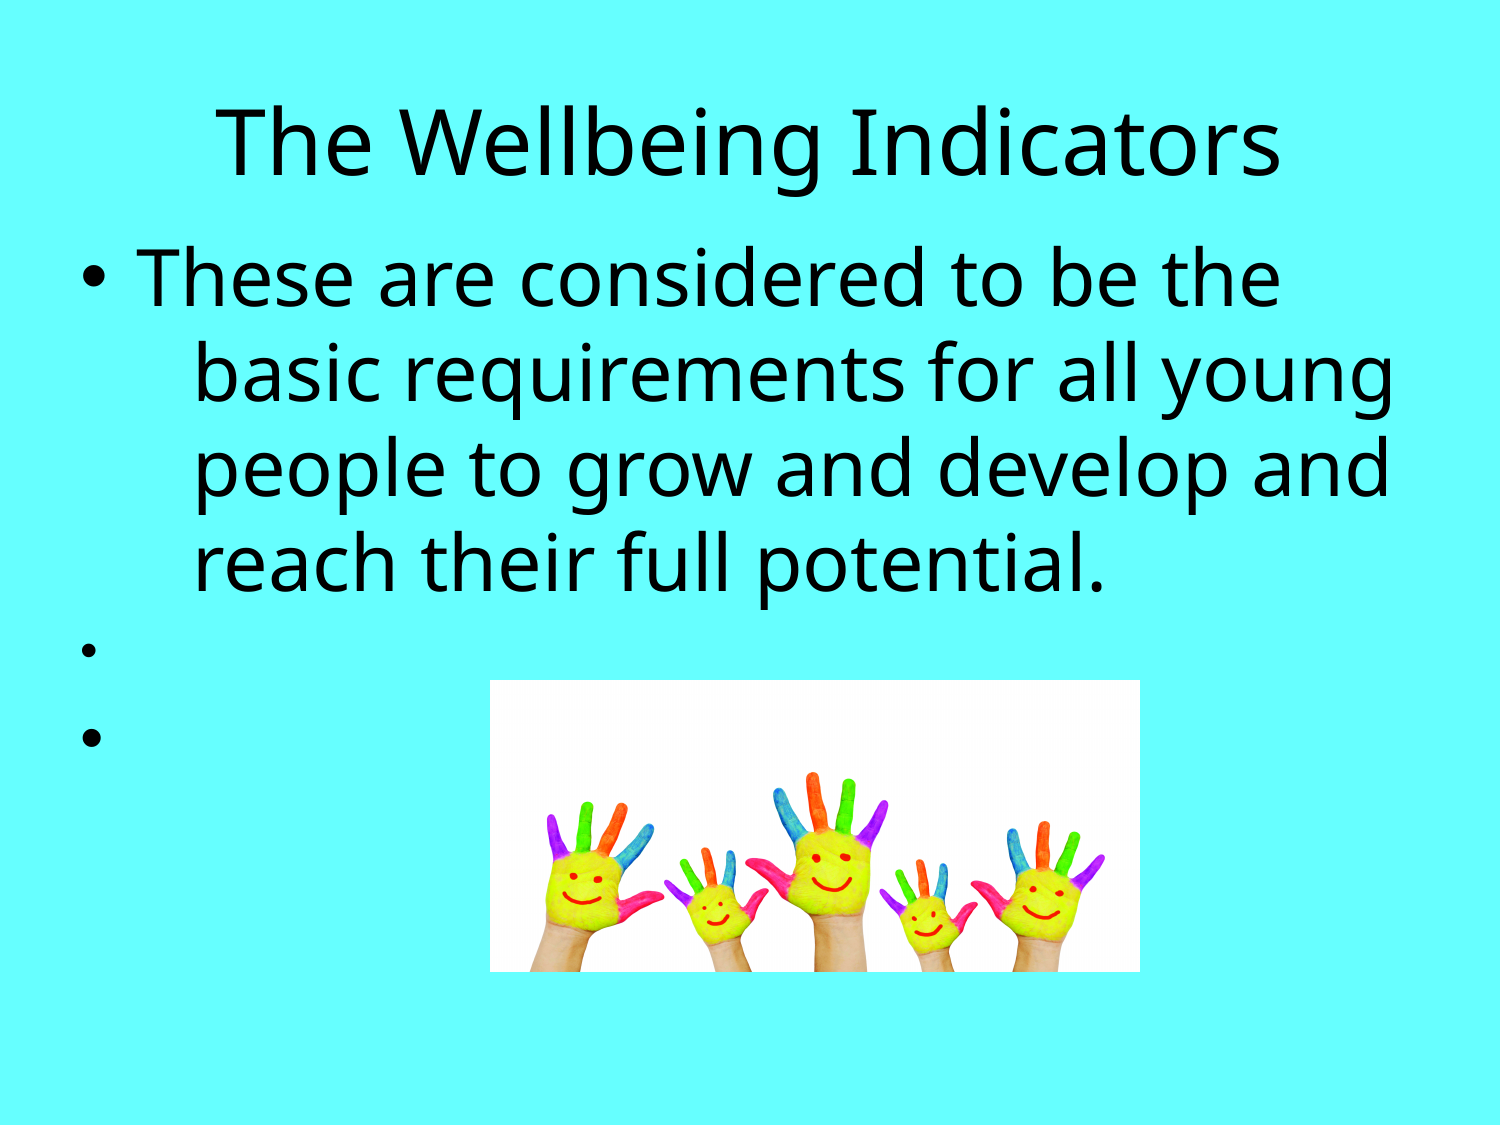

# The Wellbeing Indicators
These are considered to be the basic requirements for all young people to grow and develop and reach their full potential.